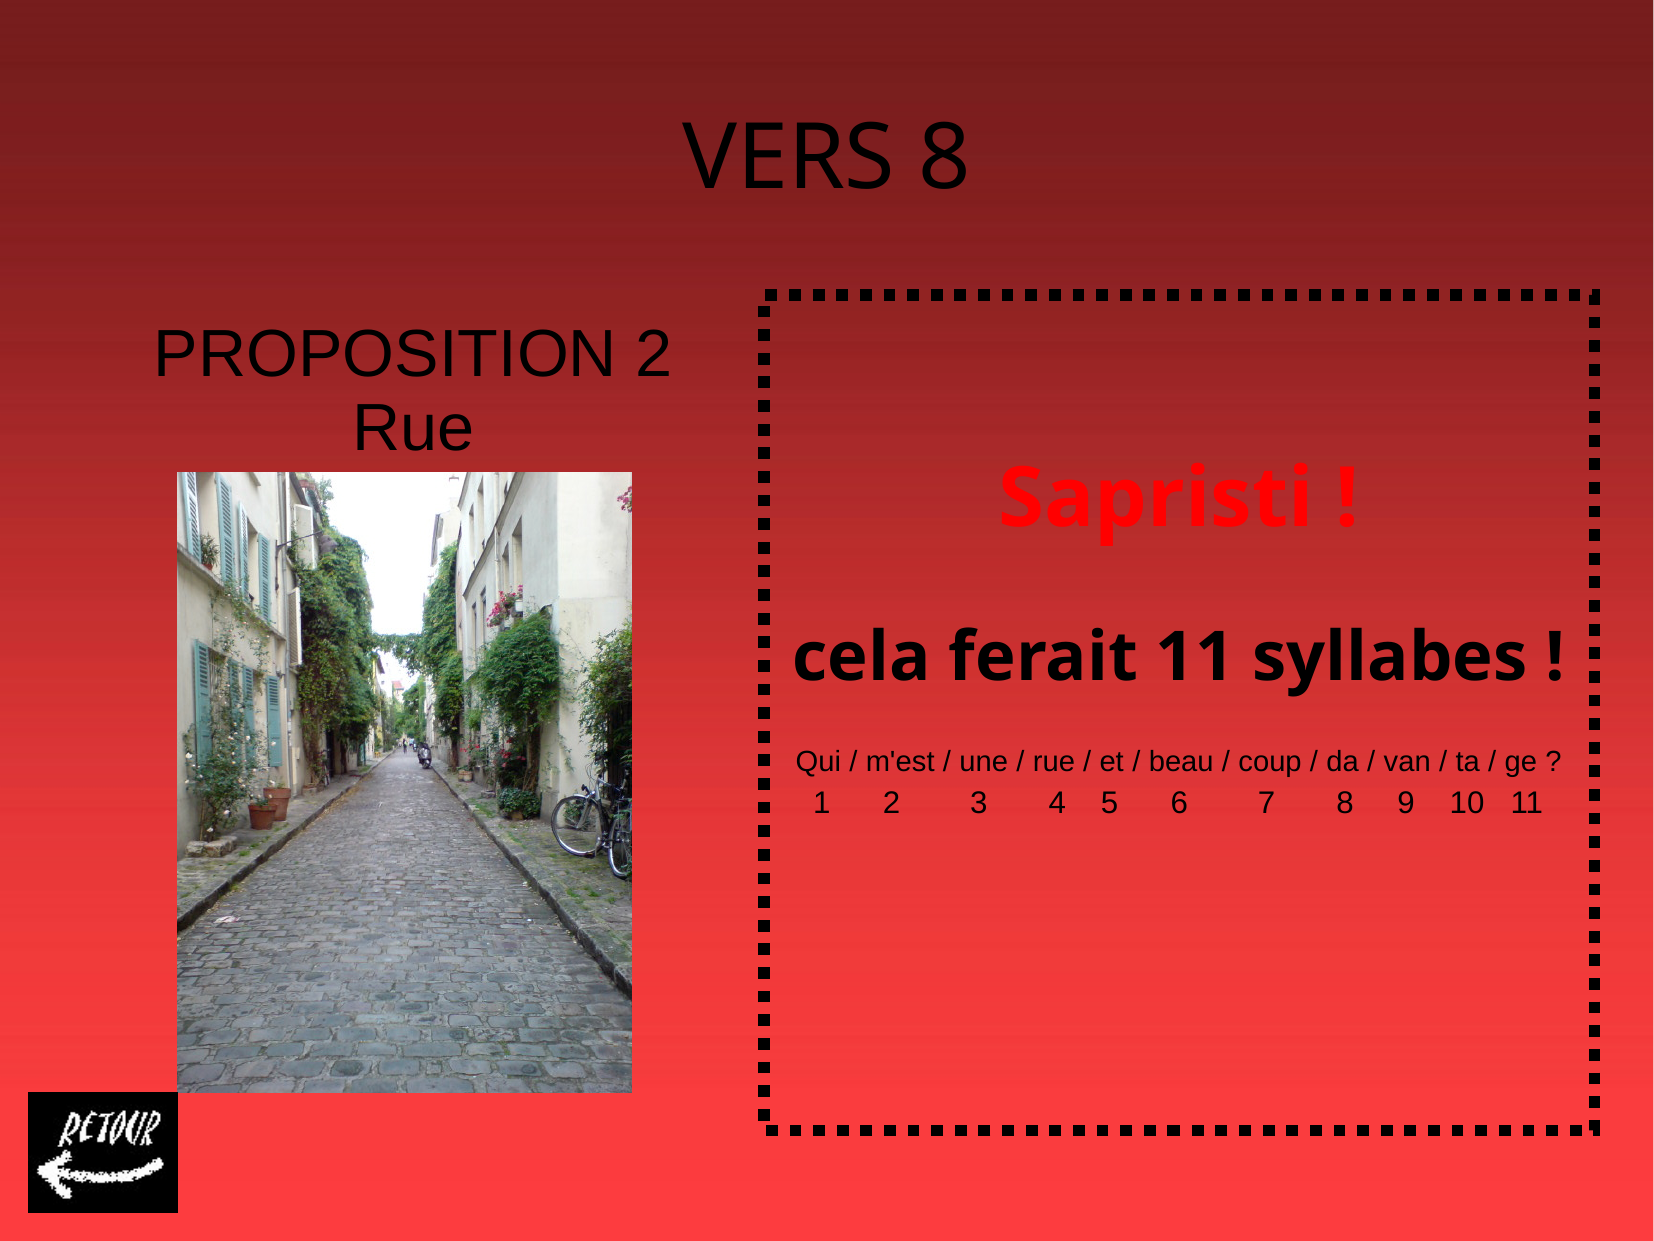

VERS 8
# Sapristi !
cela ferait 11 syllabes !
Qui / m'est / une / rue / et / beau / coup / da / van / ta / ge ?
 1 2 3 4 5 6 7 8 9 10 11
PROPOSITION 2
Rue